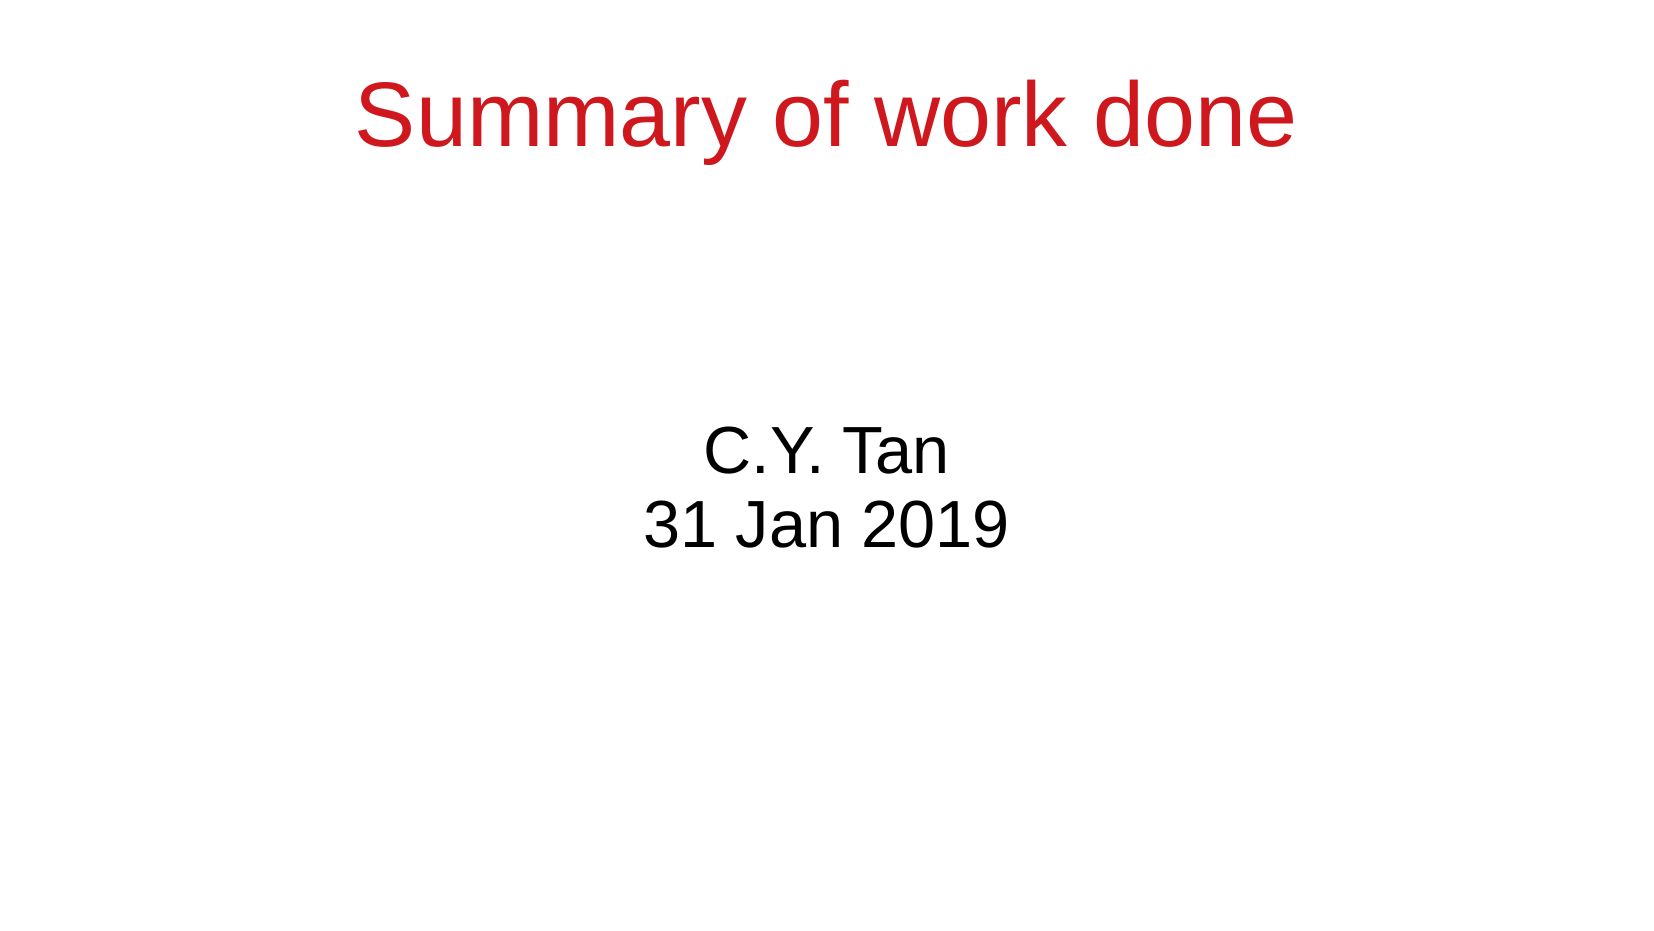

# Summary of work done
C.Y. Tan
31 Jan 2019